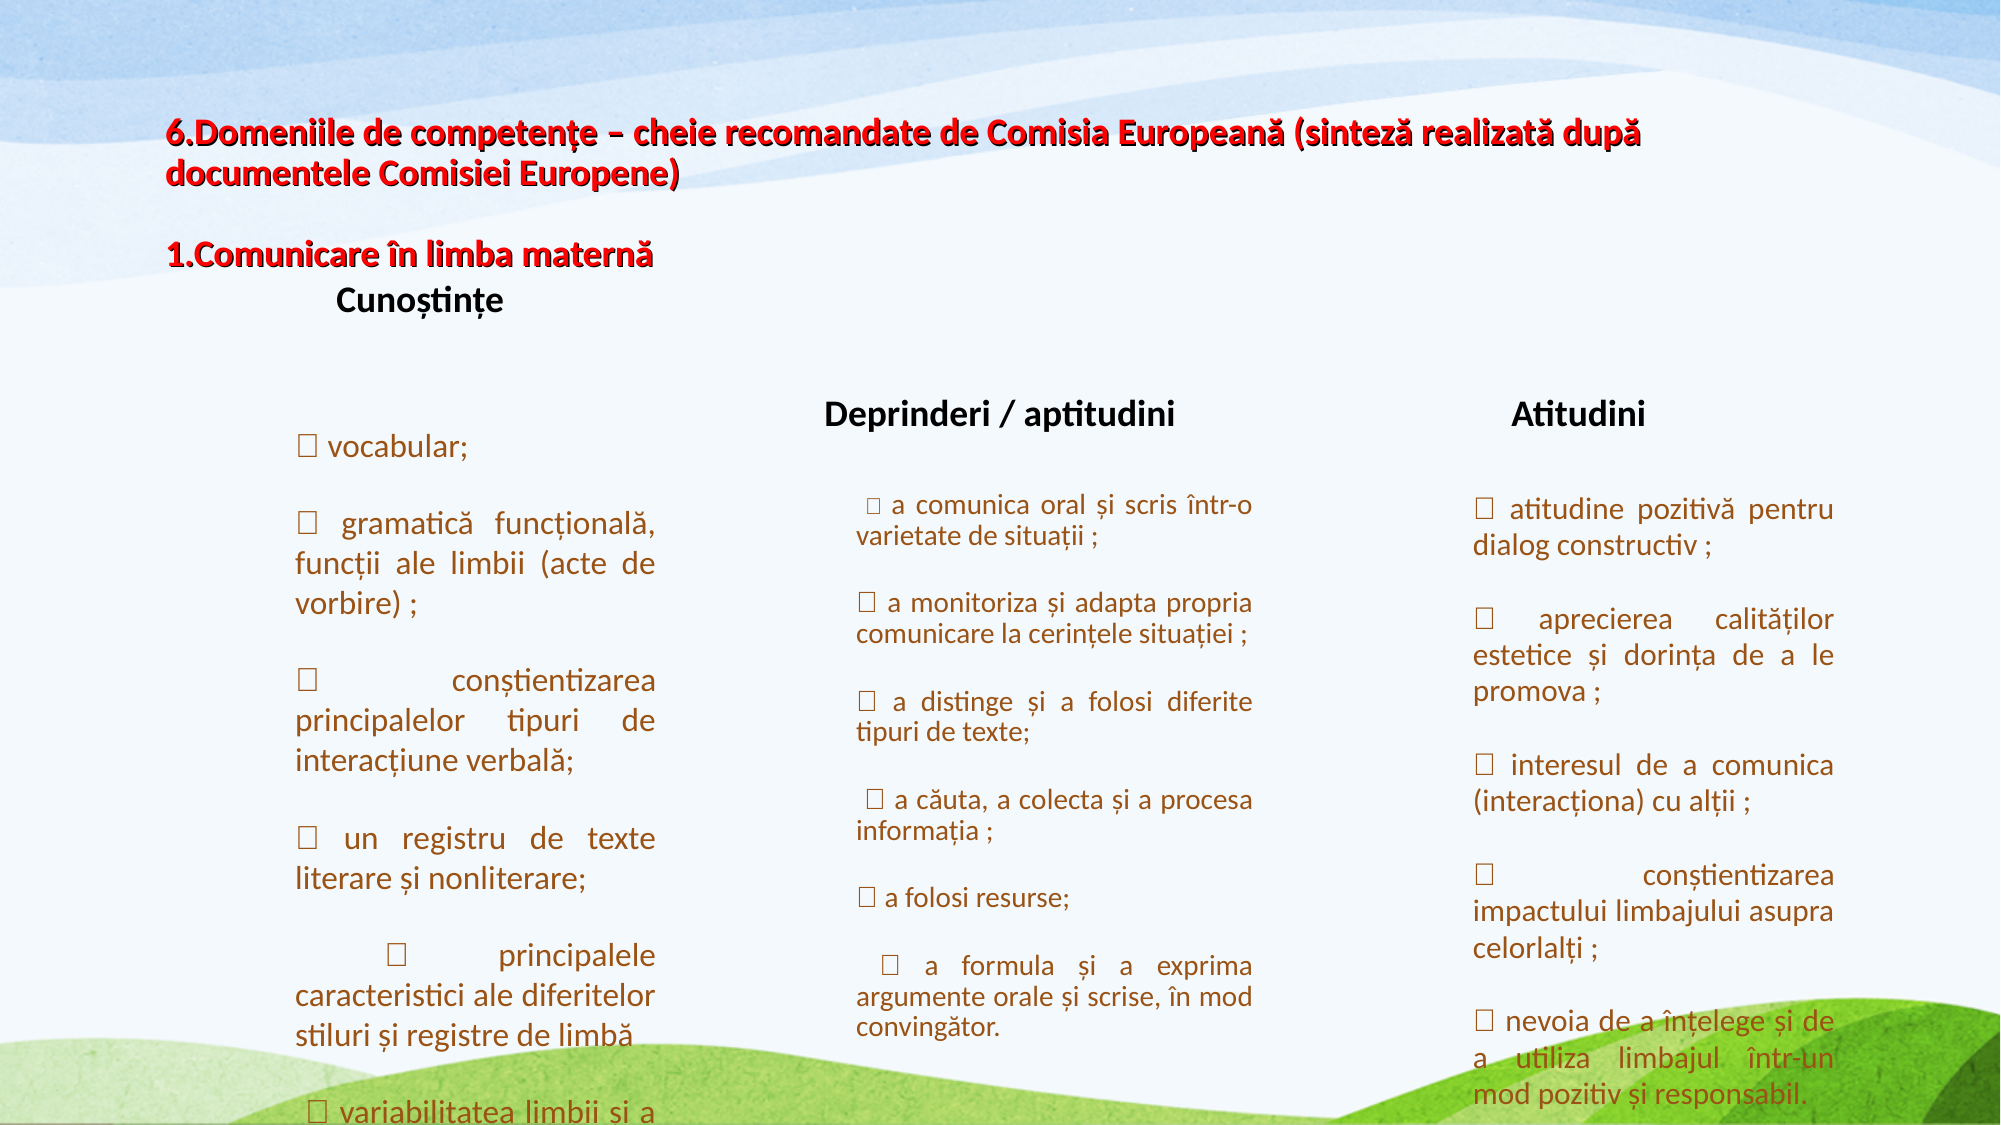

# 6.Domeniile de competenţe – cheie recomandate de Comisia Europeană (sinteză realizată după documentele Comisiei Europene) 1.Comunicare în limba maternă
Cunoştinţe
Deprinderi / aptitudini
 Atitudini
 vocabular;
 gramatică funcţională, funcţii ale limbii (acte de vorbire) ;
 conştientizarea principalelor tipuri de interacţiune verbală;
 un registru de texte literare şi nonliterare;
  principalele caracteristici ale diferitelor stiluri şi registre de limbă
  variabilitatea limbii şi a comunicării diferite contexte .
  a comunica oral şi scris într-o varietate de situaţii ;
 a monitoriza şi adapta propria comunicare la cerinţele situaţiei ;
 a distinge şi a folosi diferite tipuri de texte;
  a căuta, a colecta şi a procesa informaţia ;
 a folosi resurse;
  a formula şi a exprima argumente orale şi scrise, în mod convingător.
 atitudine pozitivă pentru dialog constructiv ;
 aprecierea calităţilor estetice şi dorinţa de a le promova ;
 interesul de a comunica (interacţiona) cu alţii ;
 conştientizarea impactului limbajului asupra celorlalţi ;
 nevoia de a înţelege şi de a utiliza limbajul într-un mod pozitiv şi responsabil.